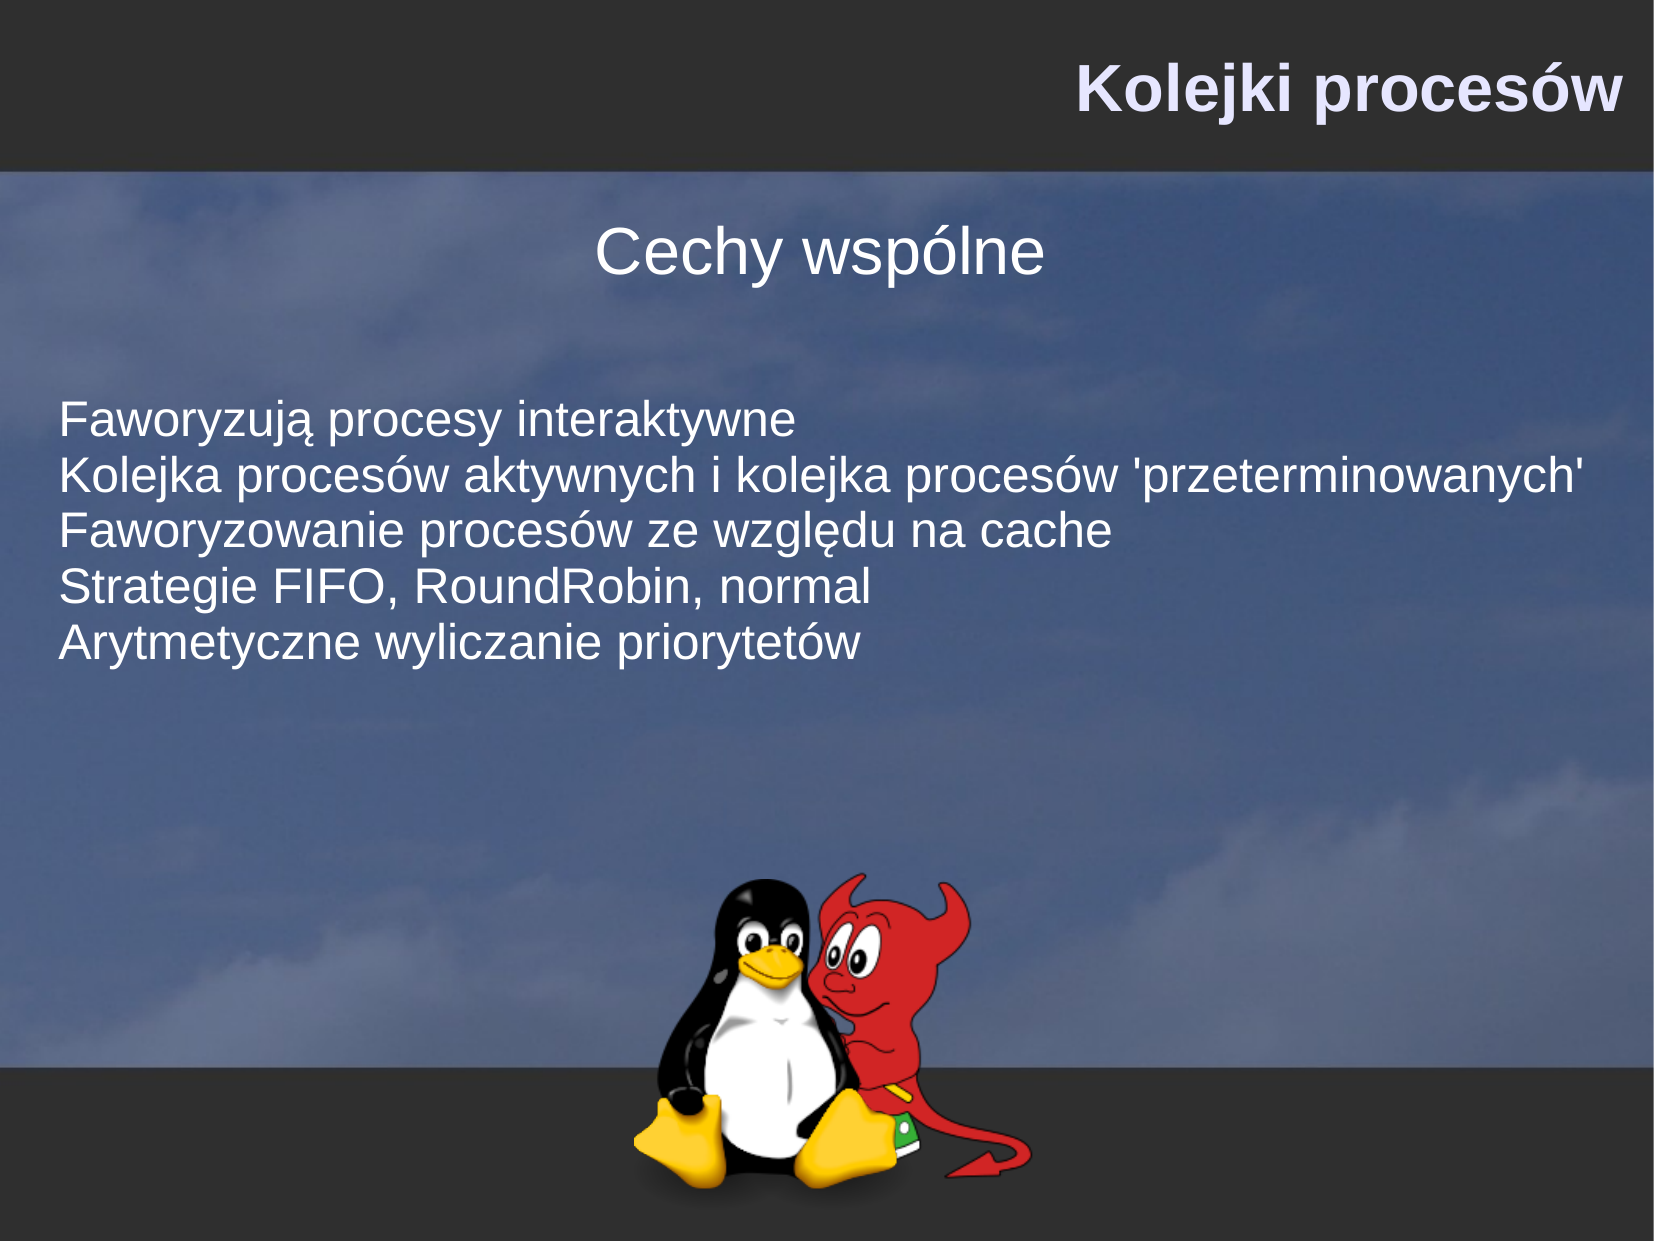

# Kolejki procesów
Cechy wspólne
 Faworyzują procesy interaktywne
 Kolejka procesów aktywnych i kolejka procesów 'przeterminowanych'
 Faworyzowanie procesów ze względu na cache
 Strategie FIFO, RoundRobin, normal
 Arytmetyczne wyliczanie priorytetów